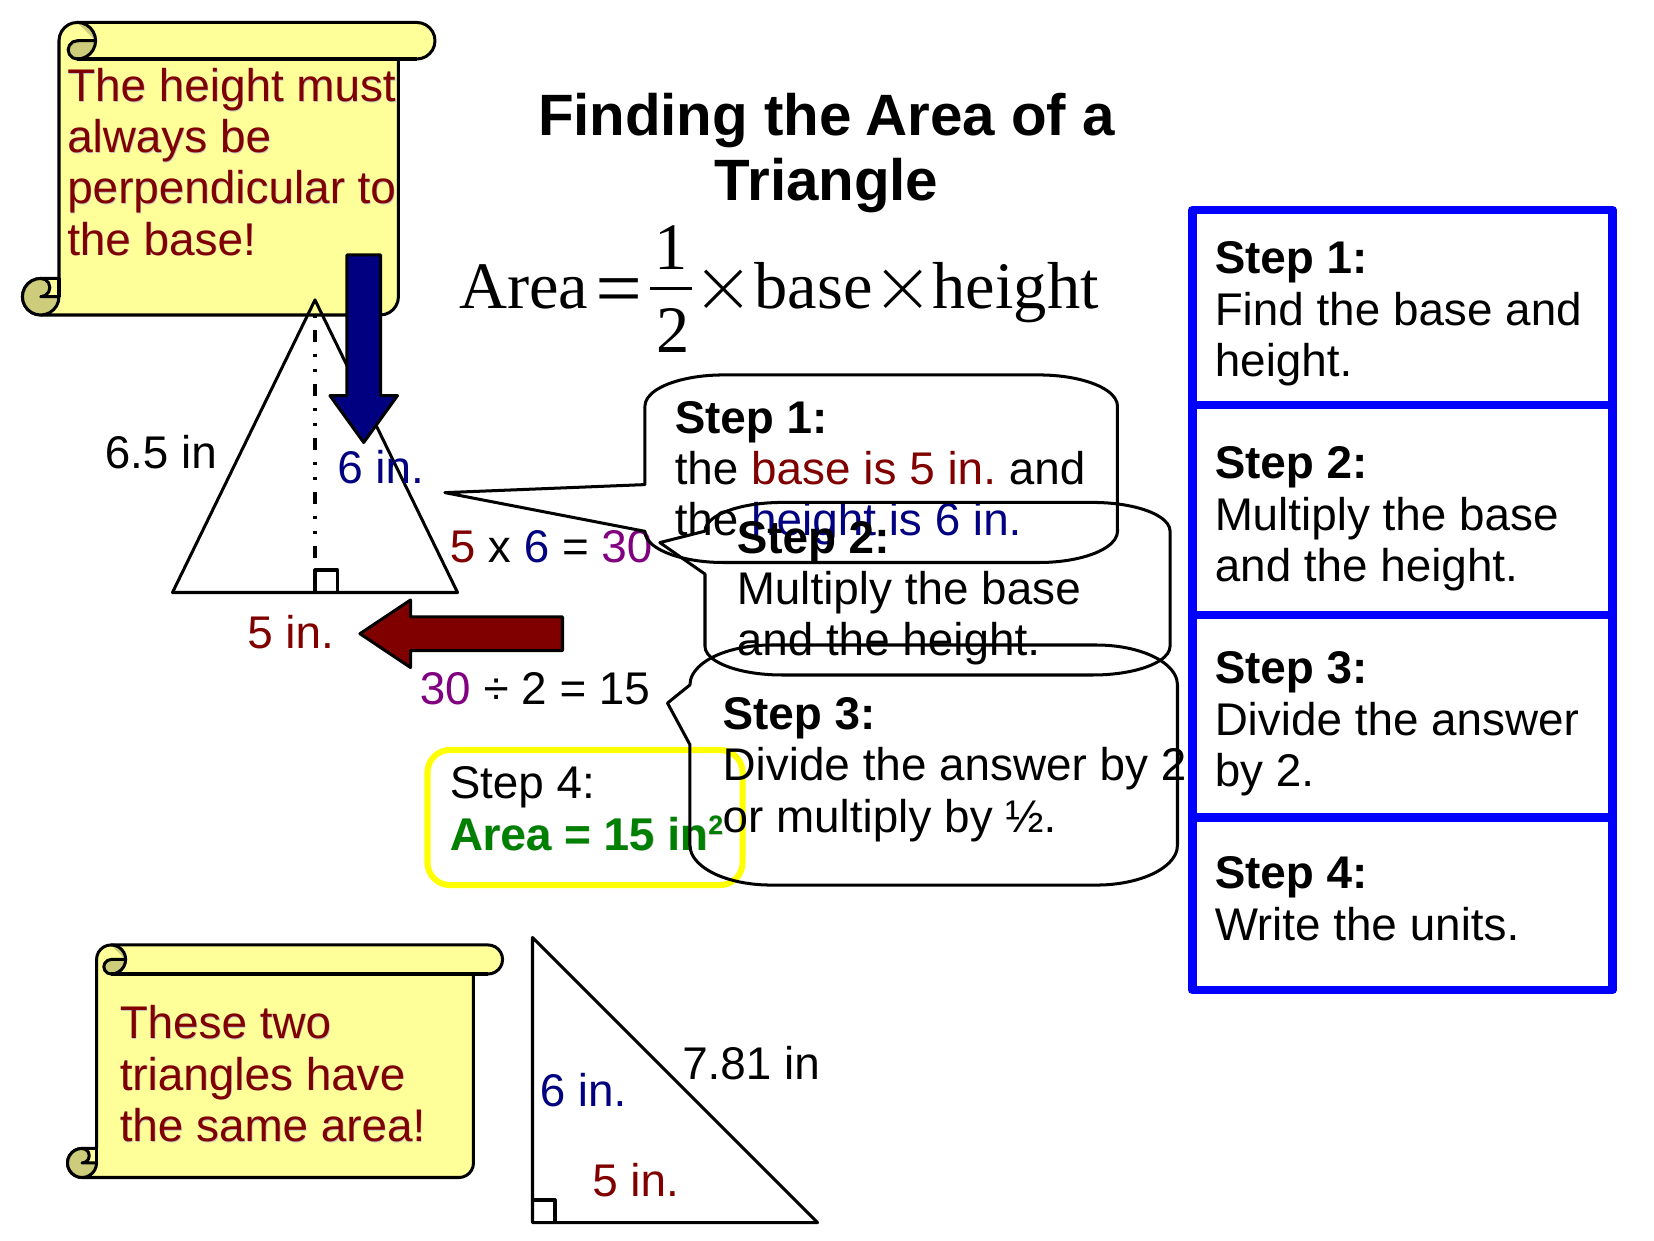

The height must always be
perpendicular to the base!
Finding the Area of a Triangle
Step 1:
Find the base and height.
Step 2:
Multiply the base and the height.
Step 3:
Divide the answer by 2.
Step 4:
Write the units.
Step 1:
the base is 5 in. and the height is 6 in.
6.5 in
6 in.
Step 2:
Multiply the base
and the height.
5 x 6 = 30
5 in.
Step 3:
Divide the answer by 2
or multiply by ½.
30 ÷ 2 = 15
Step 4:
Area = 15 in2
These two triangles have the same area!
7.81 in
6 in.
5 in.